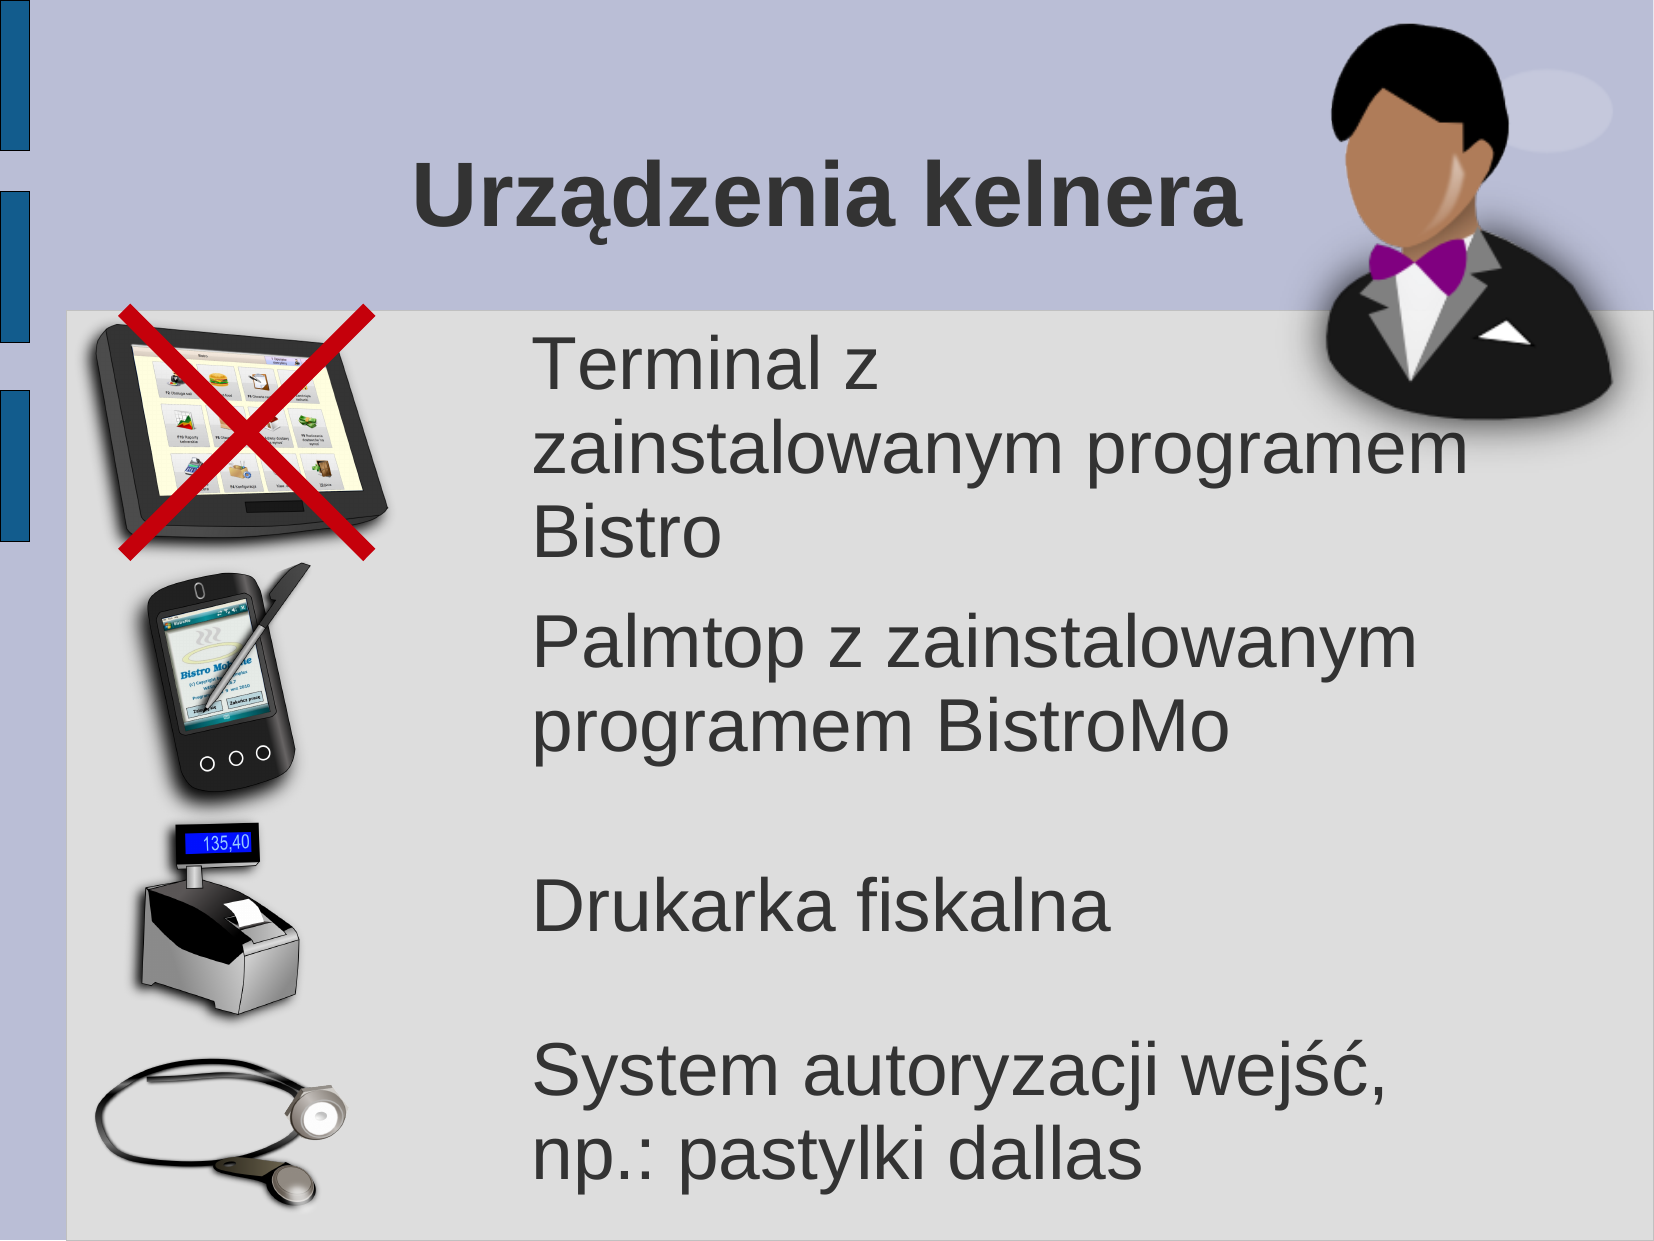

# Urządzenia kelnera
Terminal z
zainstalowanym programem Bistro
Palmtop z zainstalowanym programem BistroMo
Drukarka fiskalna
System autoryzacji wejść,
np.: pastylki dallas